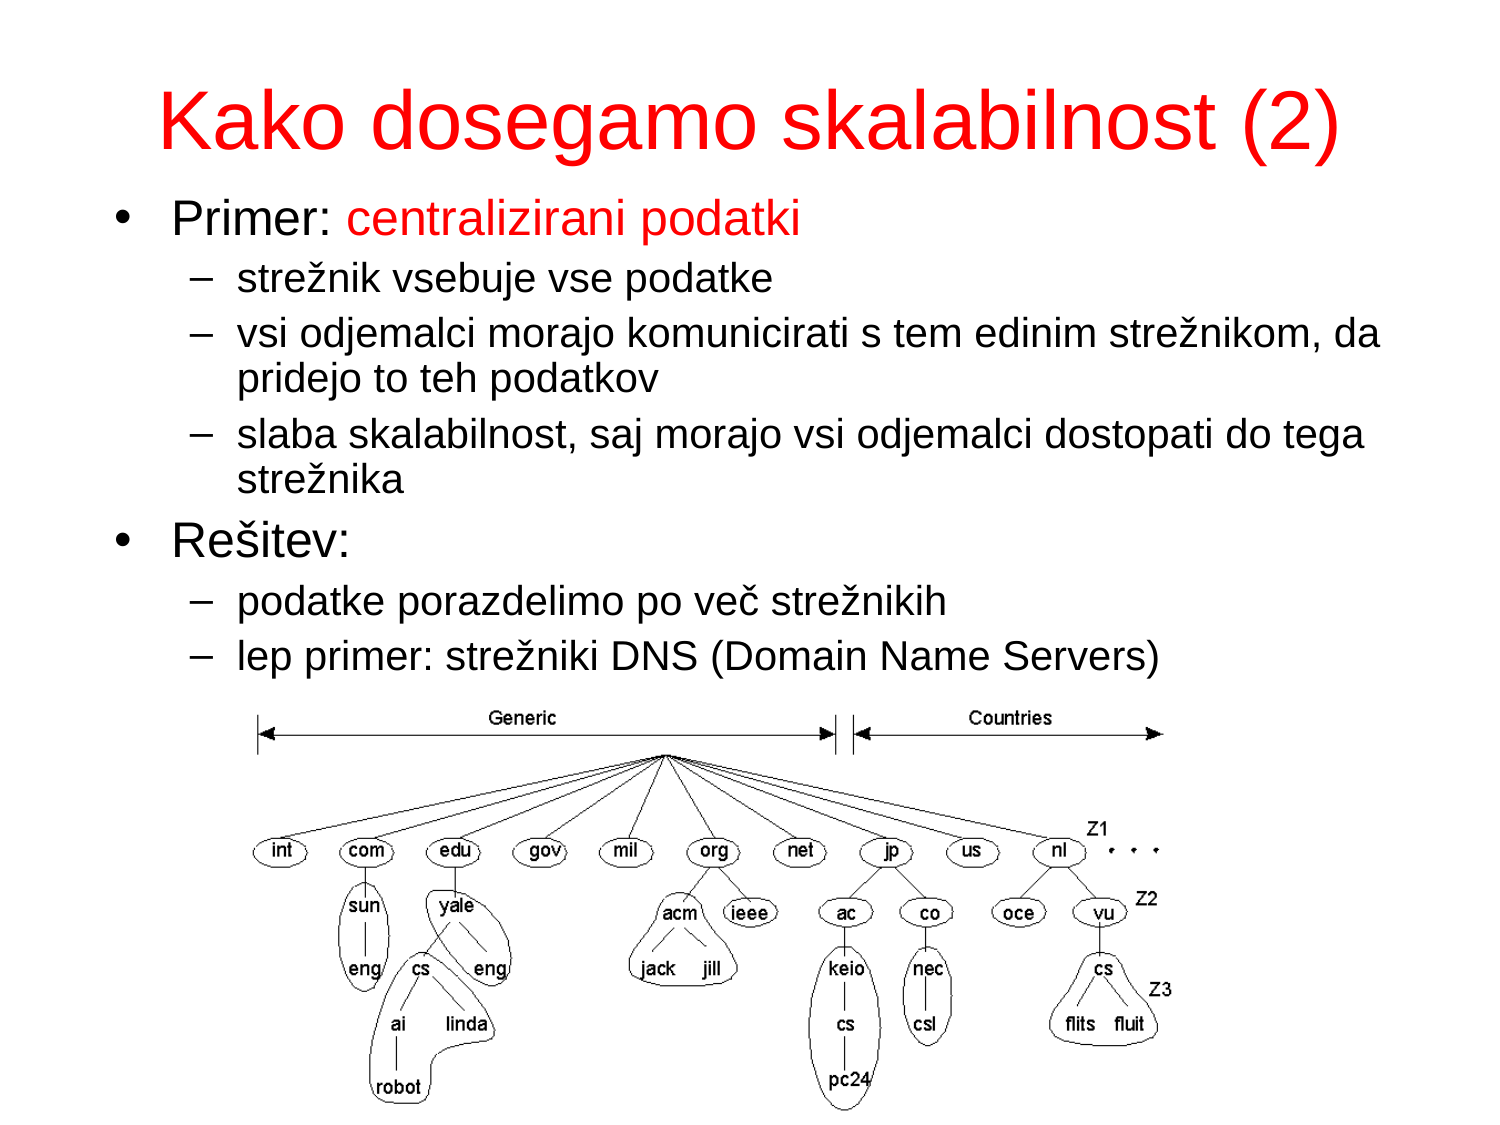

# Kako dosegamo skalabilnost (2)
Primer: centralizirani podatki
strežnik vsebuje vse podatke
vsi odjemalci morajo komunicirati s tem edinim strežnikom, da pridejo to teh podatkov
slaba skalabilnost, saj morajo vsi odjemalci dostopati do tega strežnika
Rešitev:
podatke porazdelimo po več strežnikih
lep primer: strežniki DNS (Domain Name Servers)